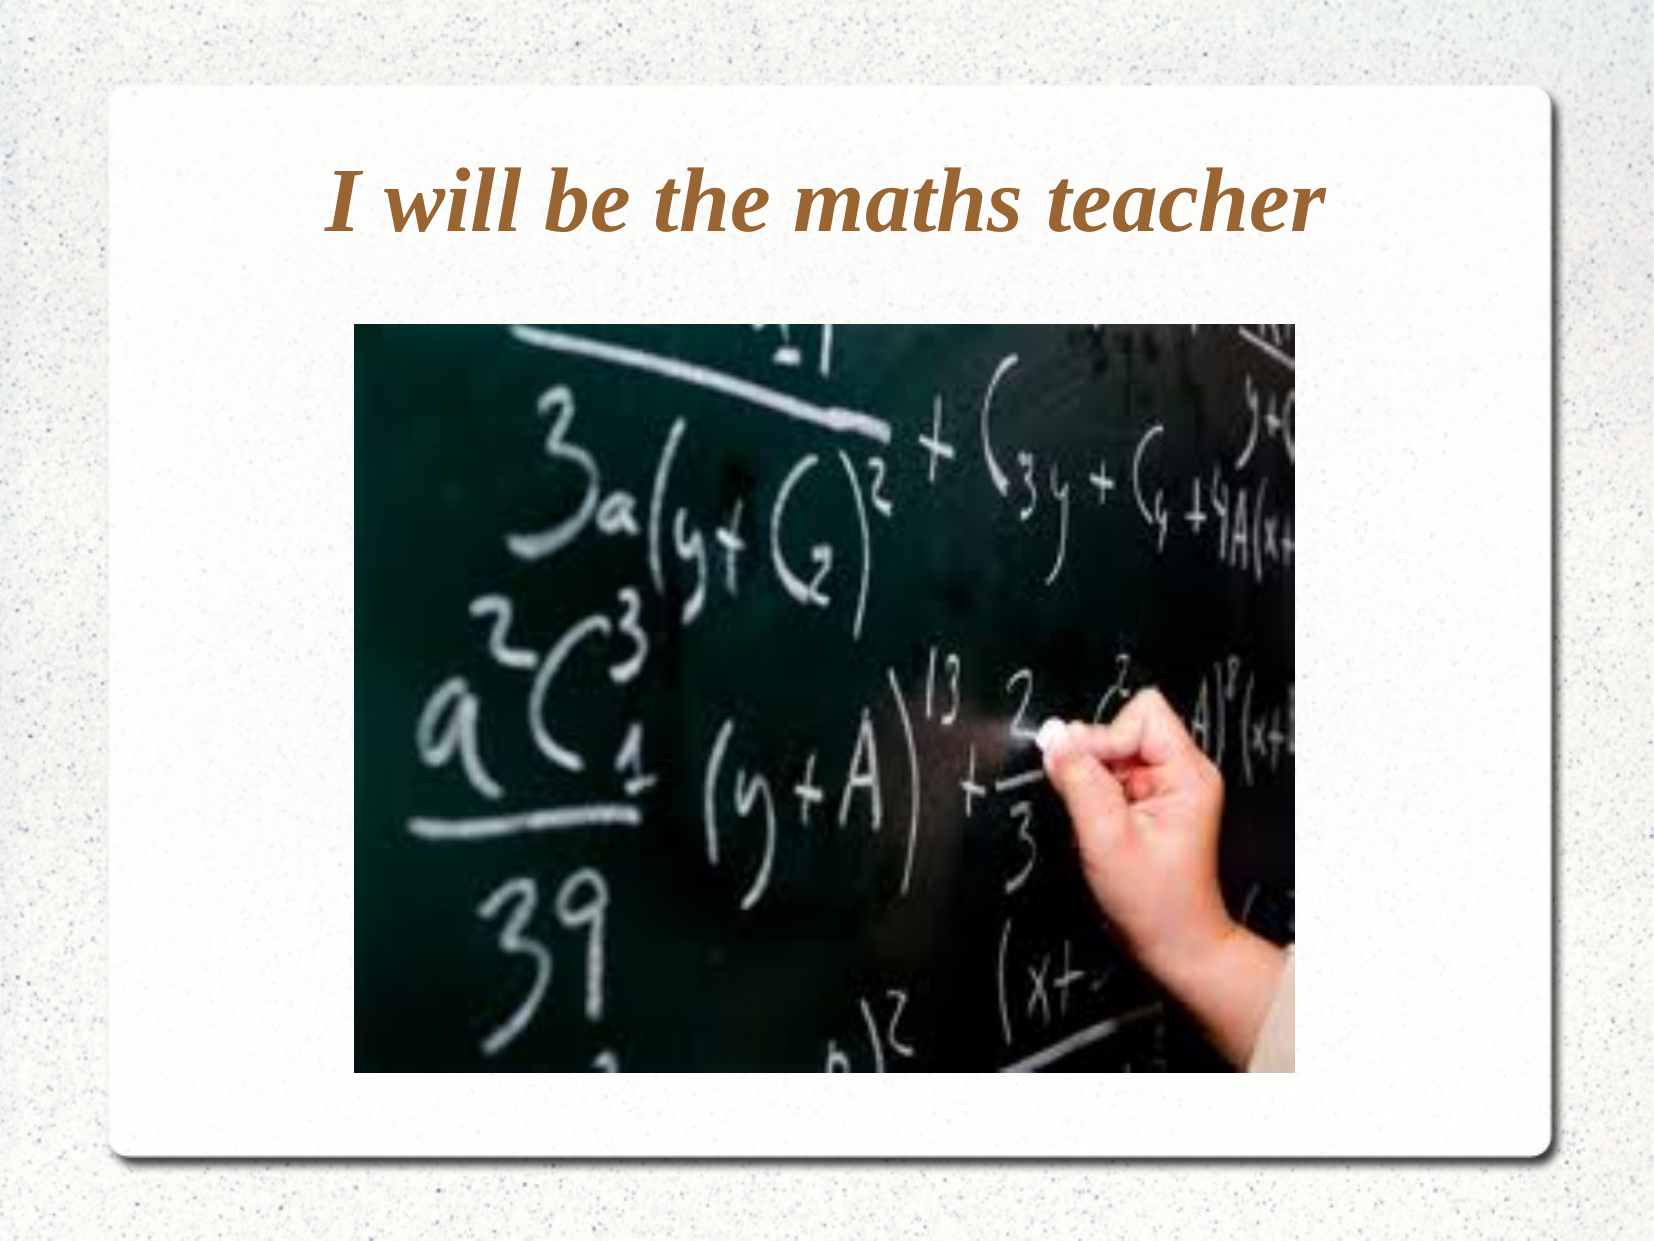

# I will be the maths teacher